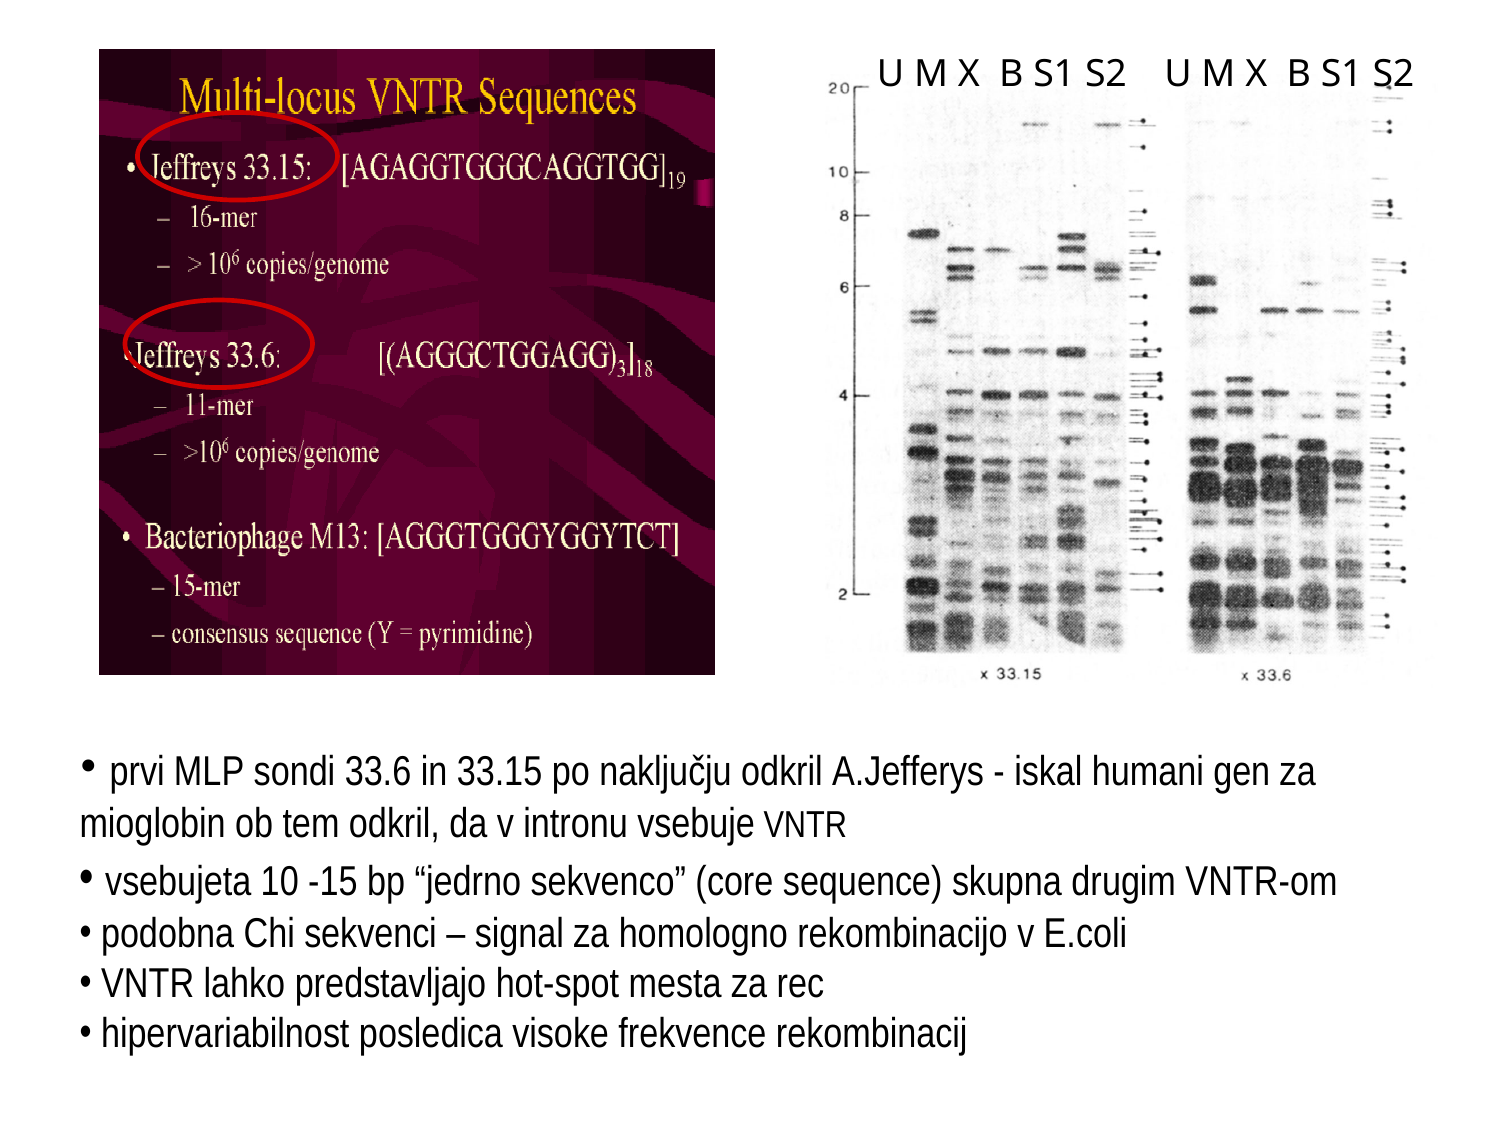

U M X B S1 S2
 U M X B S1 S2
 prvi MLP sondi 33.6 in 33.15 po naključju odkril A.Jefferys - iskal humani gen za mioglobin ob tem odkril, da v intronu vsebuje VNTR
 vsebujeta 10 -15 bp “jedrno sekvenco” (core sequence) skupna drugim VNTR-om
 podobna Chi sekvenci – signal za homologno rekombinacijo v E.coli
 VNTR lahko predstavljajo hot-spot mesta za rec
 hipervariabilnost posledica visoke frekvence rekombinacij
FKKT 2011